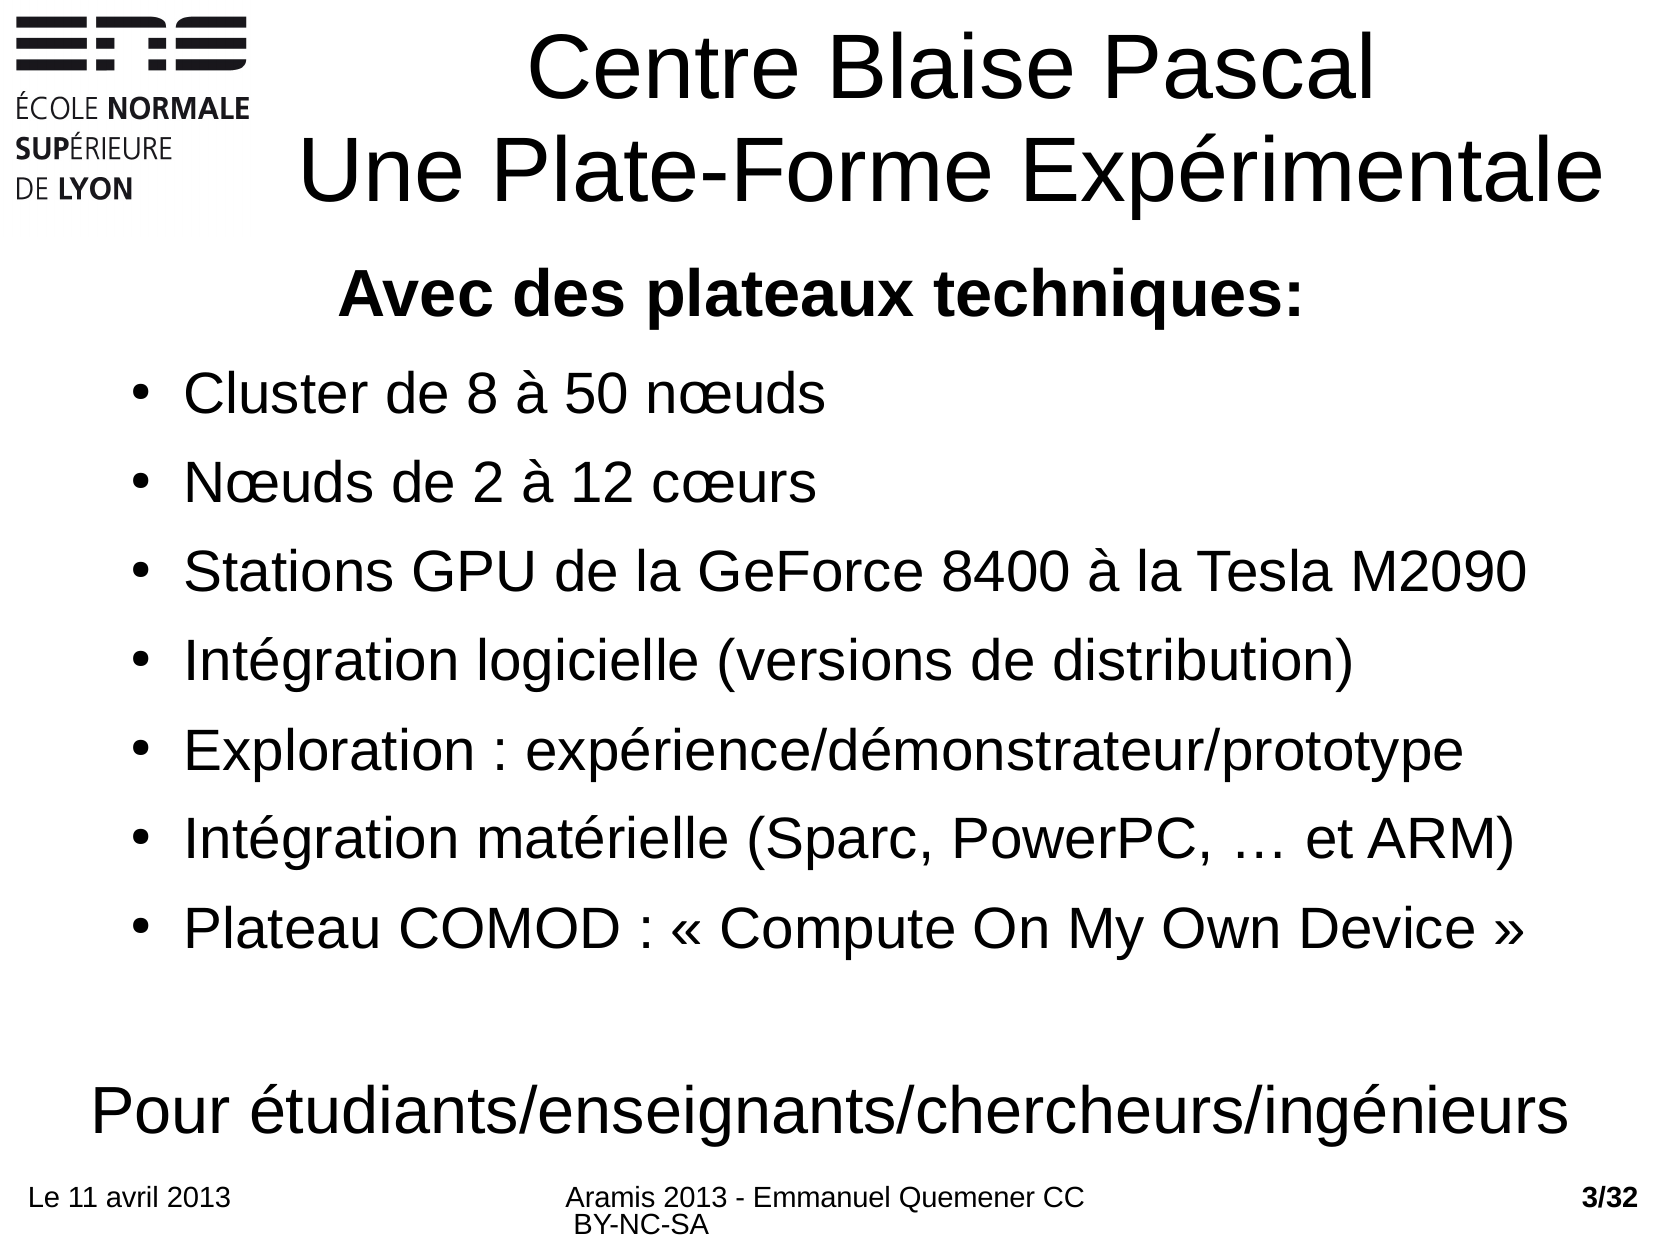

# Centre Blaise Pascal Une Plate-Forme Expérimentale
Avec des plateaux techniques:
Cluster de 8 à 50 nœuds
Nœuds de 2 à 12 cœurs
Stations GPU de la GeForce 8400 à la Tesla M2090
Intégration logicielle (versions de distribution)
Exploration : expérience/démonstrateur/prototype
Intégration matérielle (Sparc, PowerPC, … et ARM)
Plateau COMOD : « Compute On My Own Device »
Pour étudiants/enseignants/chercheurs/ingénieurs
Le 11 avril 2013
Aramis 2013 - Emmanuel Quemener CC BY-NC-SA
3